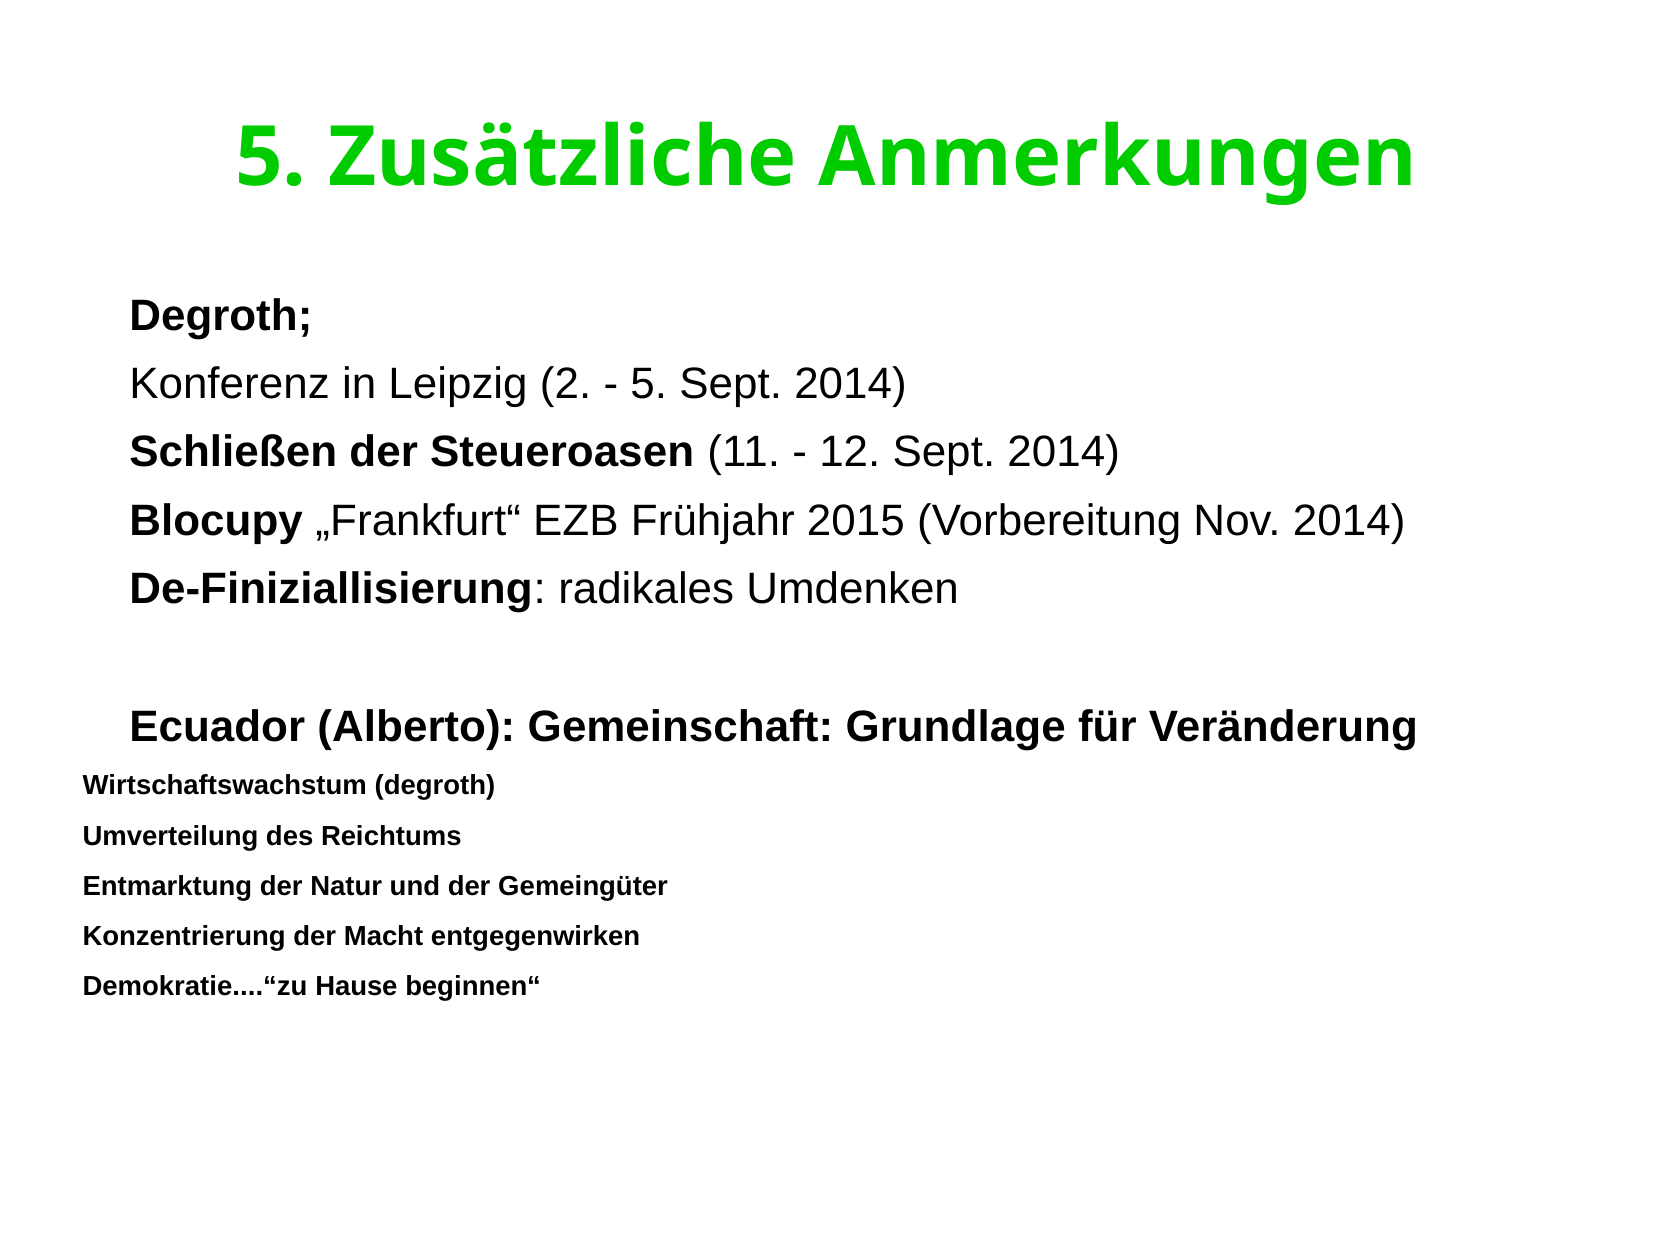

# 5. Zusätzliche Anmerkungen
Degroth;
Konferenz in Leipzig (2. - 5. Sept. 2014)
Schließen der Steueroasen (11. - 12. Sept. 2014)
Blocupy „Frankfurt“ EZB Frühjahr 2015 (Vorbereitung Nov. 2014)
De-Finiziallisierung: radikales Umdenken
Ecuador (Alberto): Gemeinschaft: Grundlage für Veränderung
Wirtschaftswachstum (degroth)
Umverteilung des Reichtums
Entmarktung der Natur und der Gemeingüter
Konzentrierung der Macht entgegenwirken
Demokratie....“zu Hause beginnen“